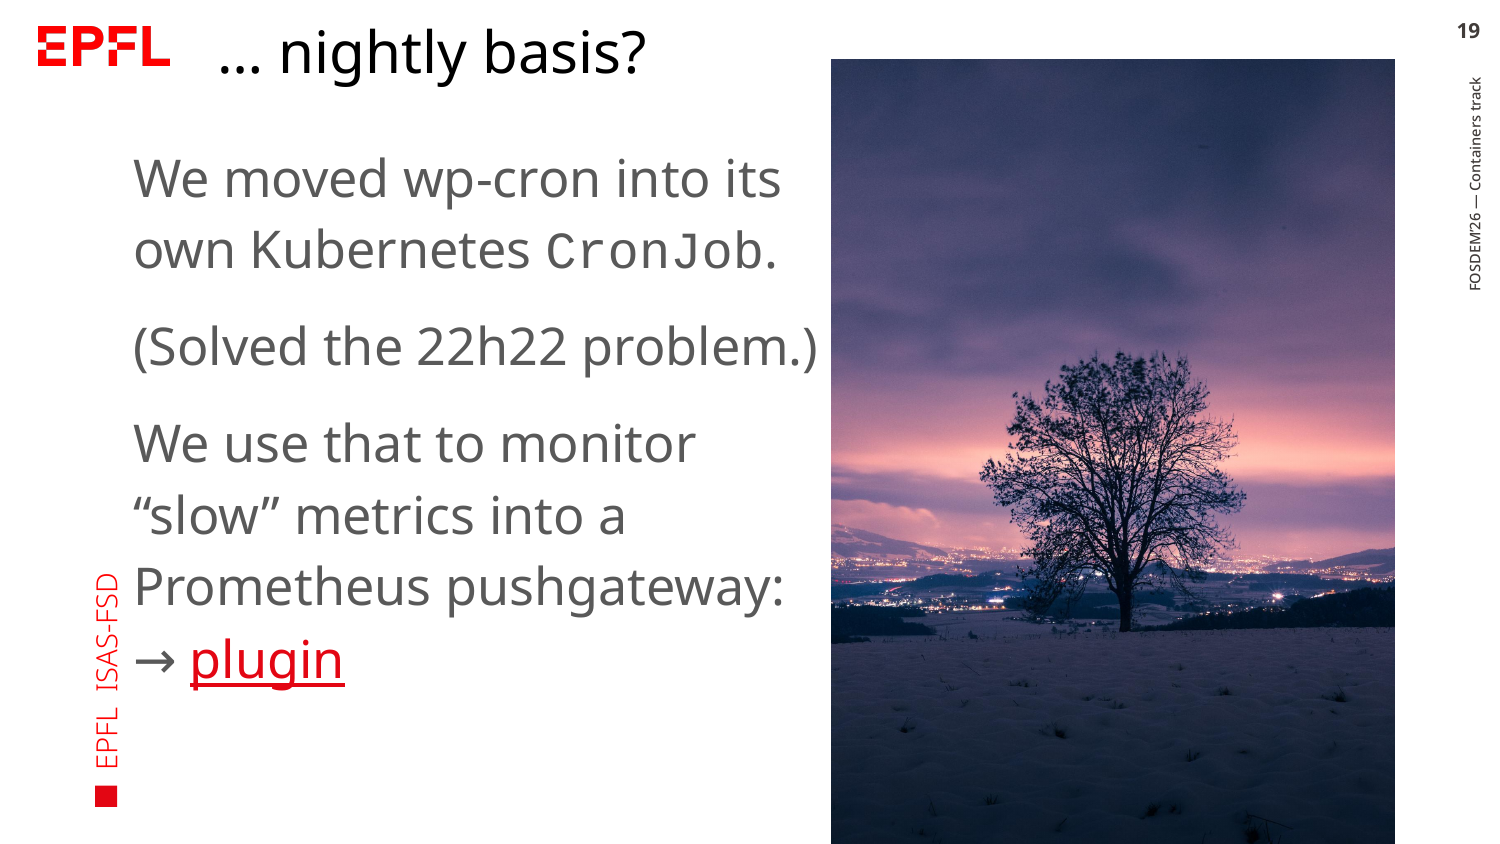

# … nightly basis?
We moved wp-cron into its own Kubernetes CronJob.
(Solved the 22h22 problem.)
We use that to monitor “slow” metrics into a Prometheus pushgateway: → plugin